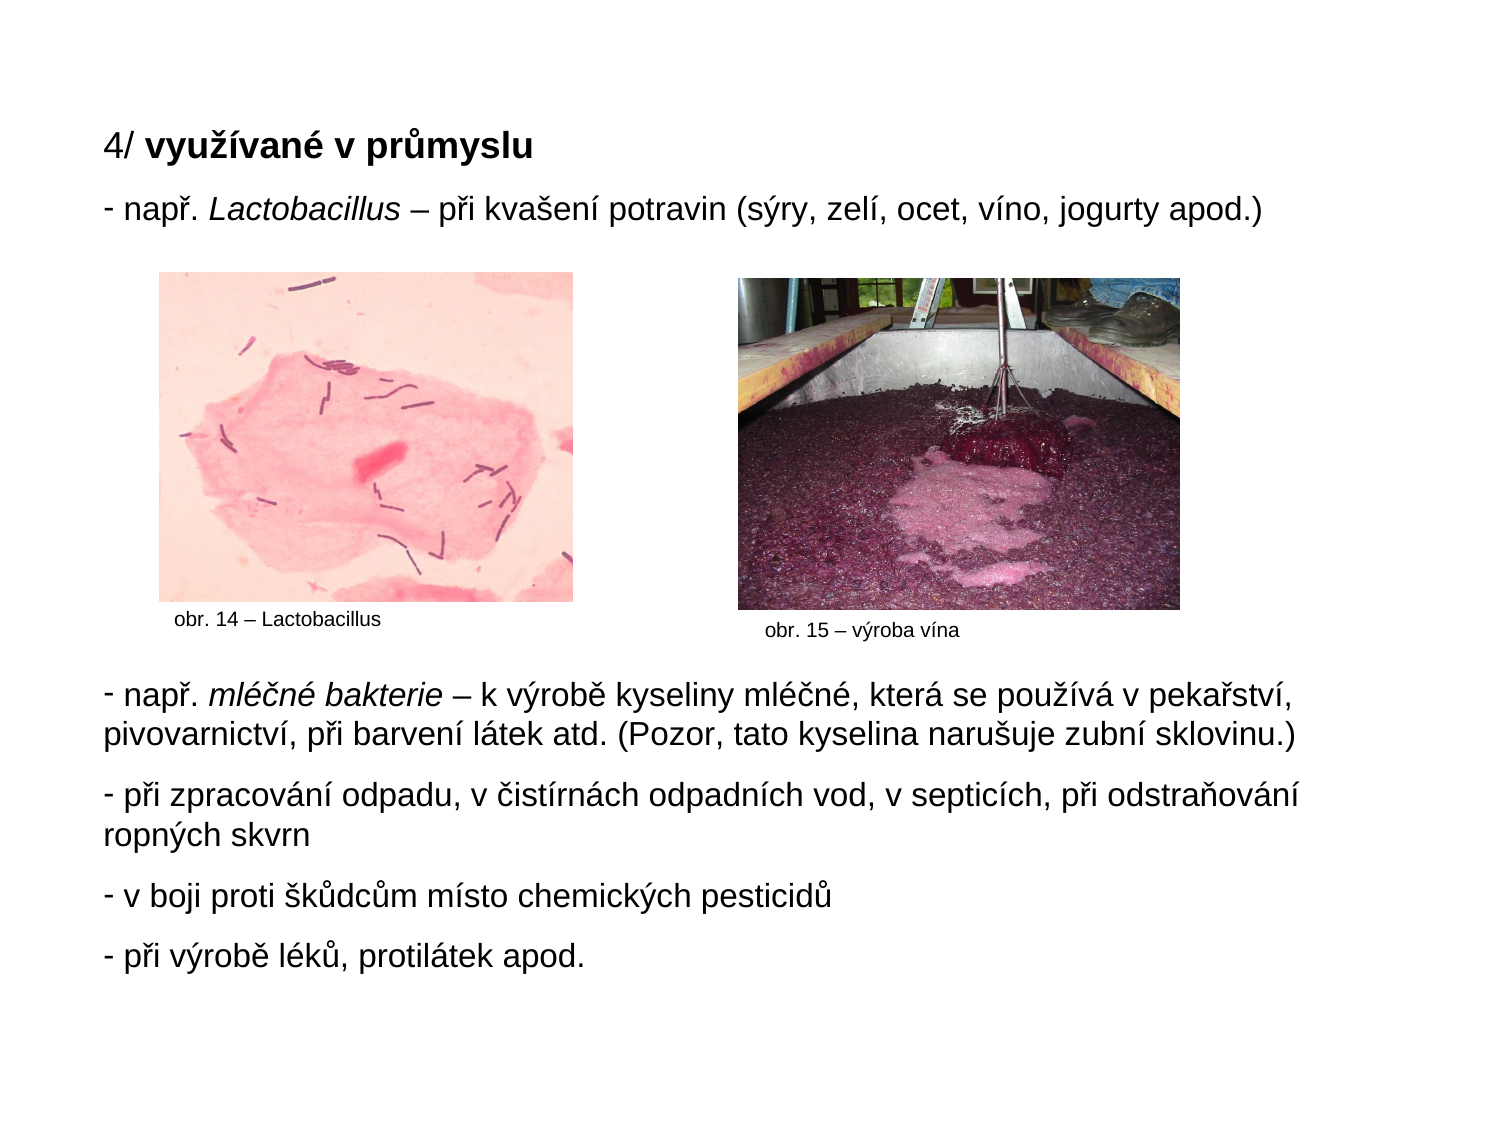

4/ využívané v průmyslu
 např. Lactobacillus – při kvašení potravin (sýry, zelí, ocet, víno, jogurty apod.)
 např. mléčné bakterie – k výrobě kyseliny mléčné, která se používá v pekařství, pivovarnictví, při barvení látek atd. (Pozor, tato kyselina narušuje zubní sklovinu.)
 při zpracování odpadu, v čistírnách odpadních vod, v septicích, při odstraňování ropných skvrn
 v boji proti škůdcům místo chemických pesticidů
 při výrobě léků, protilátek apod.
obr. 14 – Lactobacillus
obr. 15 – výroba vína